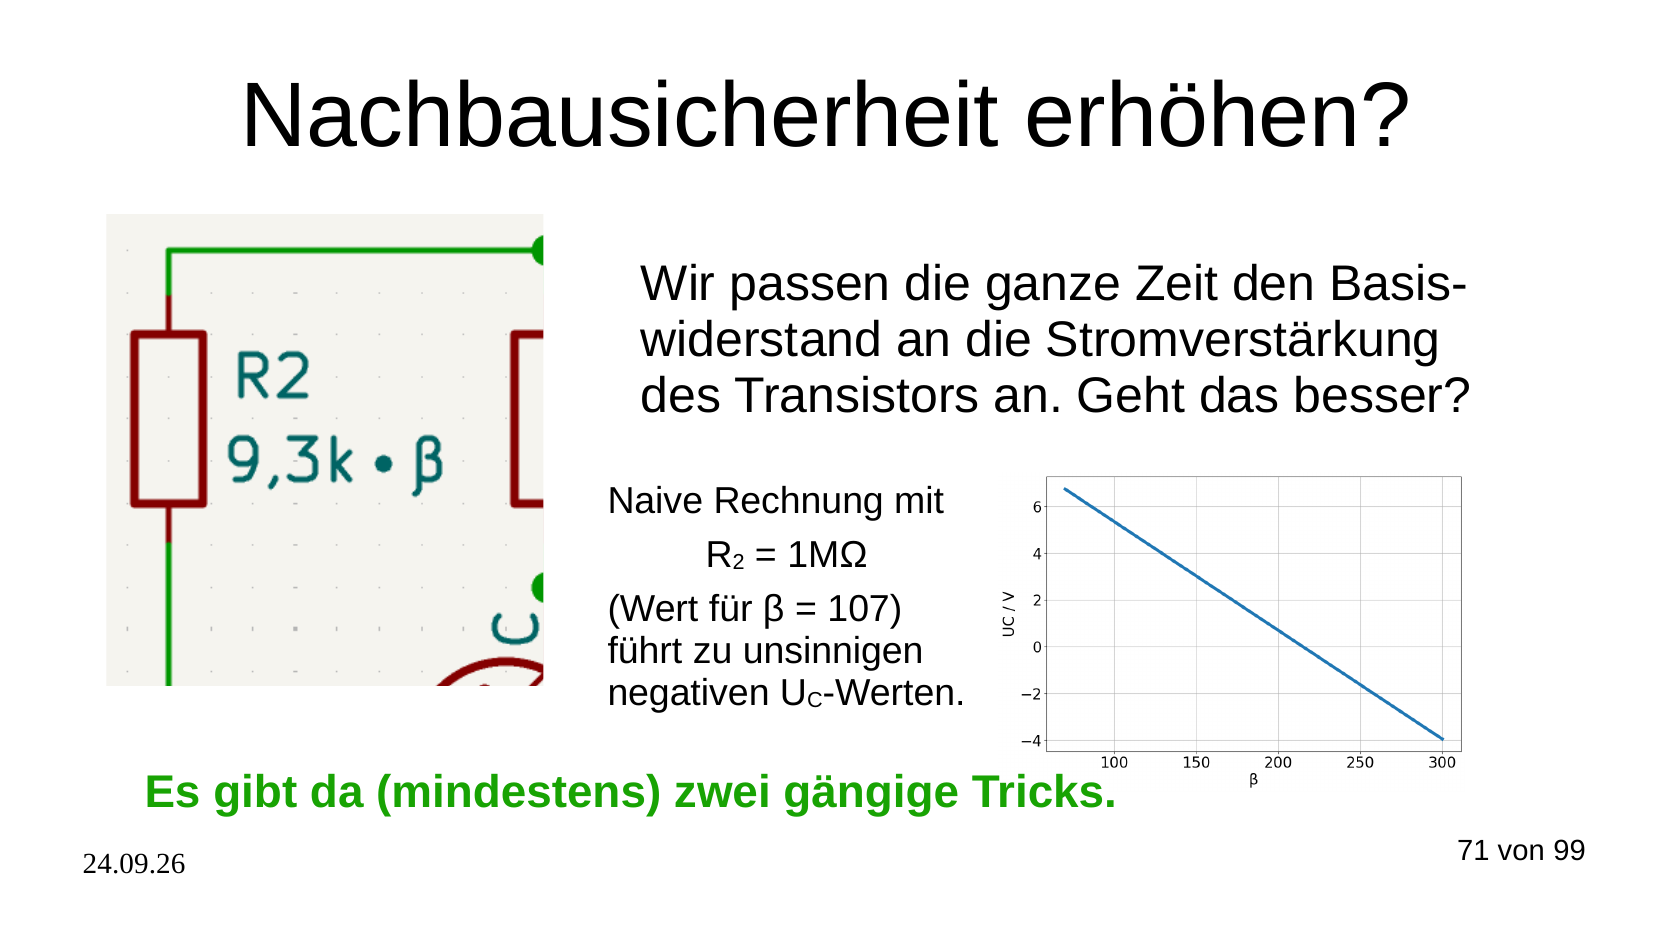

# Nachbausicherheit erhöhen?
Wir passen die ganze Zeit den Basis-
widerstand an die Stromverstärkung
des Transistors an. Geht das besser?
Naive Rechnung mit
R2 = 1MΩ
(Wert für β = 107)
führt zu unsinnigen
negativen UC-Werten.
Es gibt da (mindestens) zwei gängige Tricks.
71